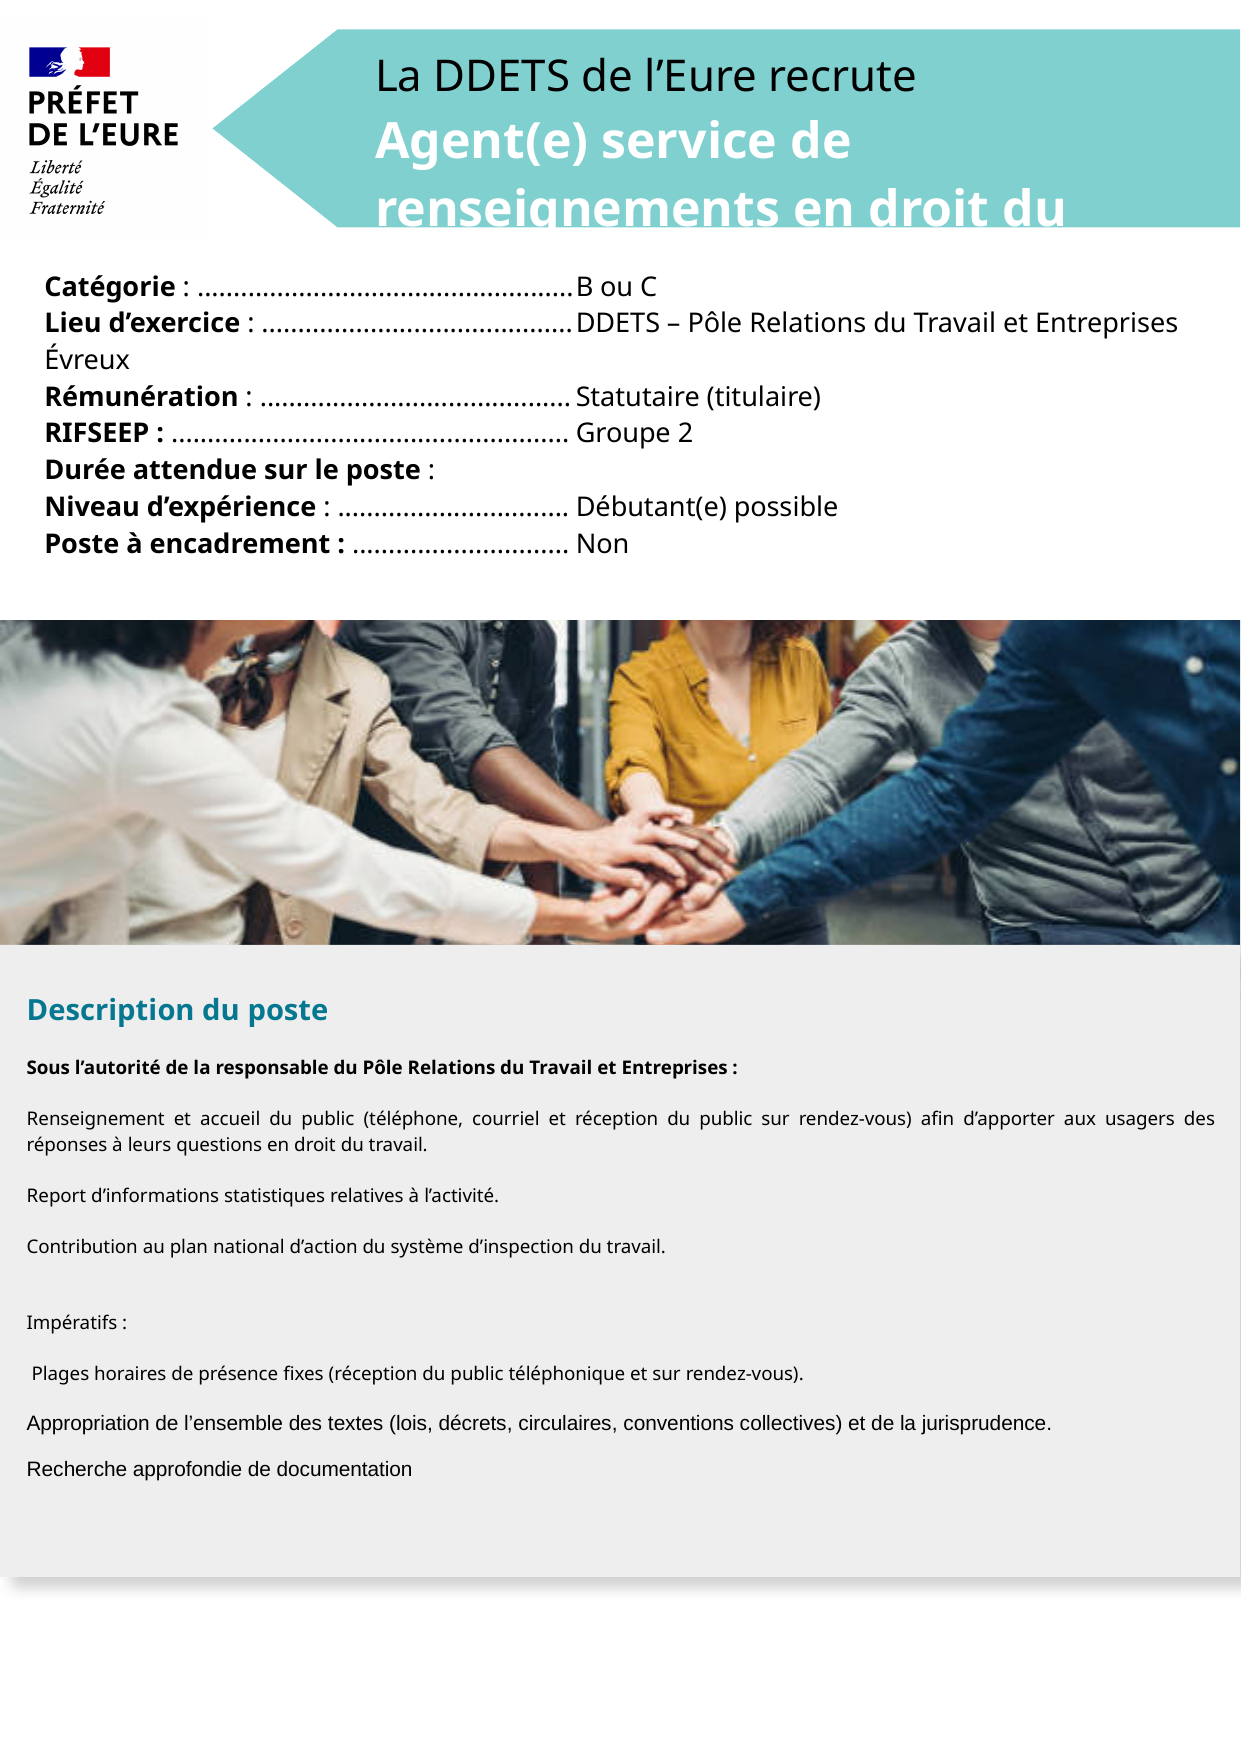

La DDETS de l’Eure recrute
Agent(e) service de renseignements en droit du travail
Catégorie : 	B ou C
Lieu d’exercice : 	DDETS – Pôle Relations du Travail et Entreprises Évreux
Rémunération : 	Statutaire (titulaire)
RIFSEEP : 	Groupe 2
Durée attendue sur le poste :
Niveau d’expérience : 	Débutant(e) possible
Poste à encadrement : 	Non
Description du poste
Sous l’autorité de la responsable du Pôle Relations du Travail et Entreprises :
Renseignement et accueil du public (téléphone, courriel et réception du public sur rendez-vous) afin d’apporter aux usagers des réponses à leurs questions en droit du travail.
Report d’informations statistiques relatives à l’activité.
Contribution au plan national d’action du système d’inspection du travail.
Impératifs :
 Plages horaires de présence fixes (réception du public téléphonique et sur rendez-vous).
Appropriation de l’ensemble des textes (lois, décrets, circulaires, conventions collectives) et de la jurisprudence.
Recherche approfondie de documentation